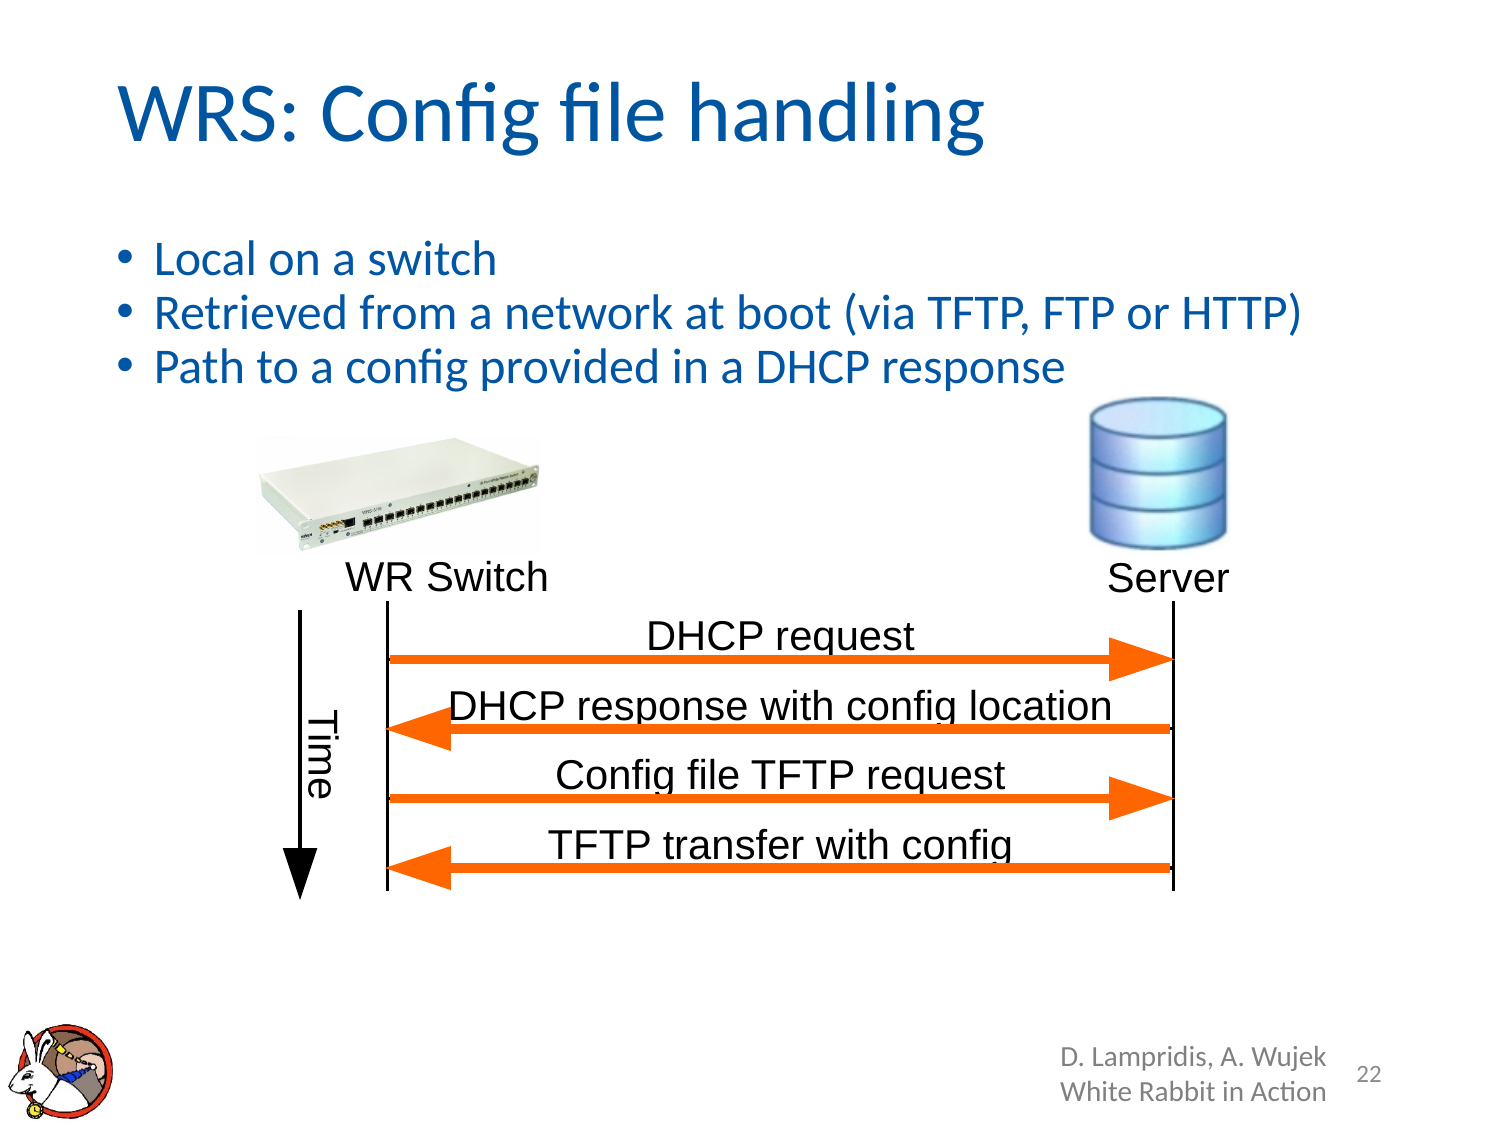

WRS: Config file handling
Local on a switch
Retrieved from a network at boot (via TFTP, FTP or HTTP)
Path to a config provided in a DHCP response
WR Switch
Server
Time
DHCP request
DHCP response with config location
Config file TFTP request
TFTP transfer with config